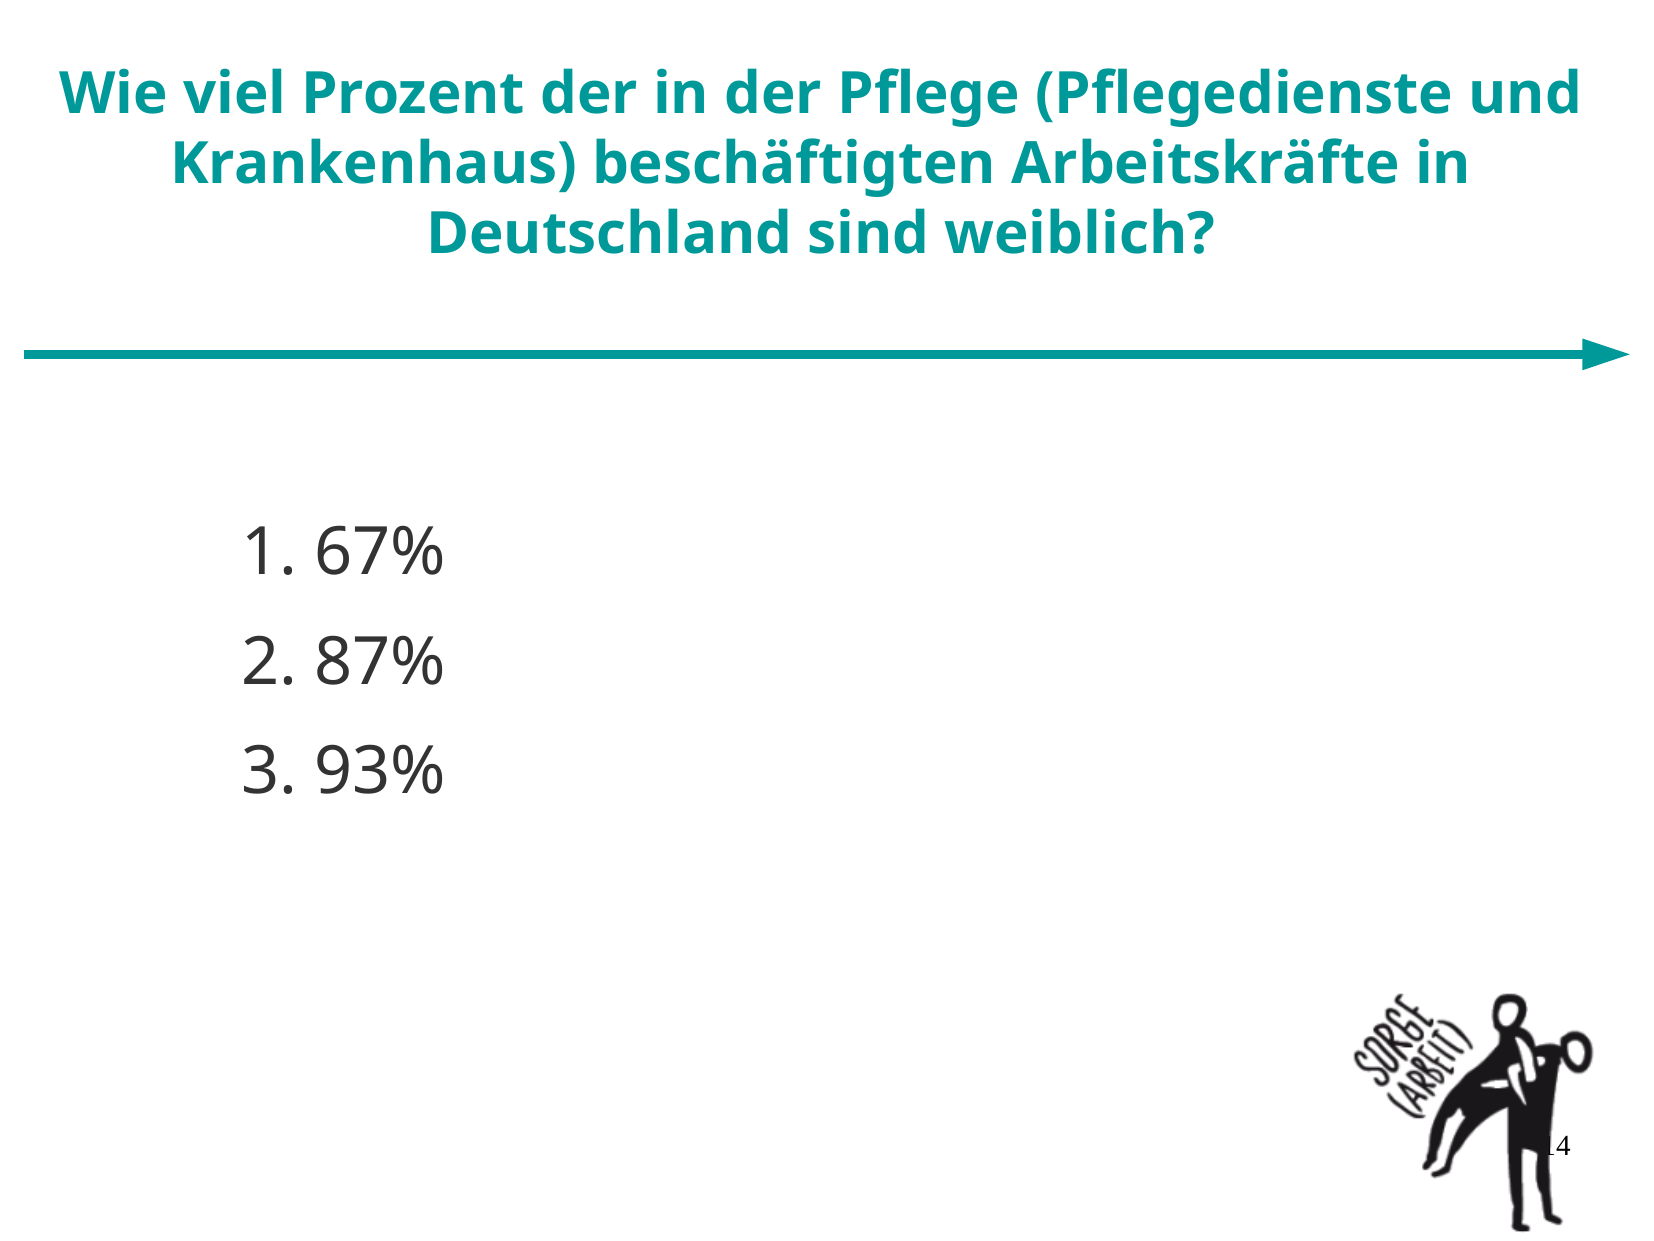

# Wie viel Prozent der in der Pflege (Pflegedienste und Krankenhaus) beschäftigten Arbeitskräfte in Deutschland sind weiblich?
1. 67%
2. 87%
3. 93%
14